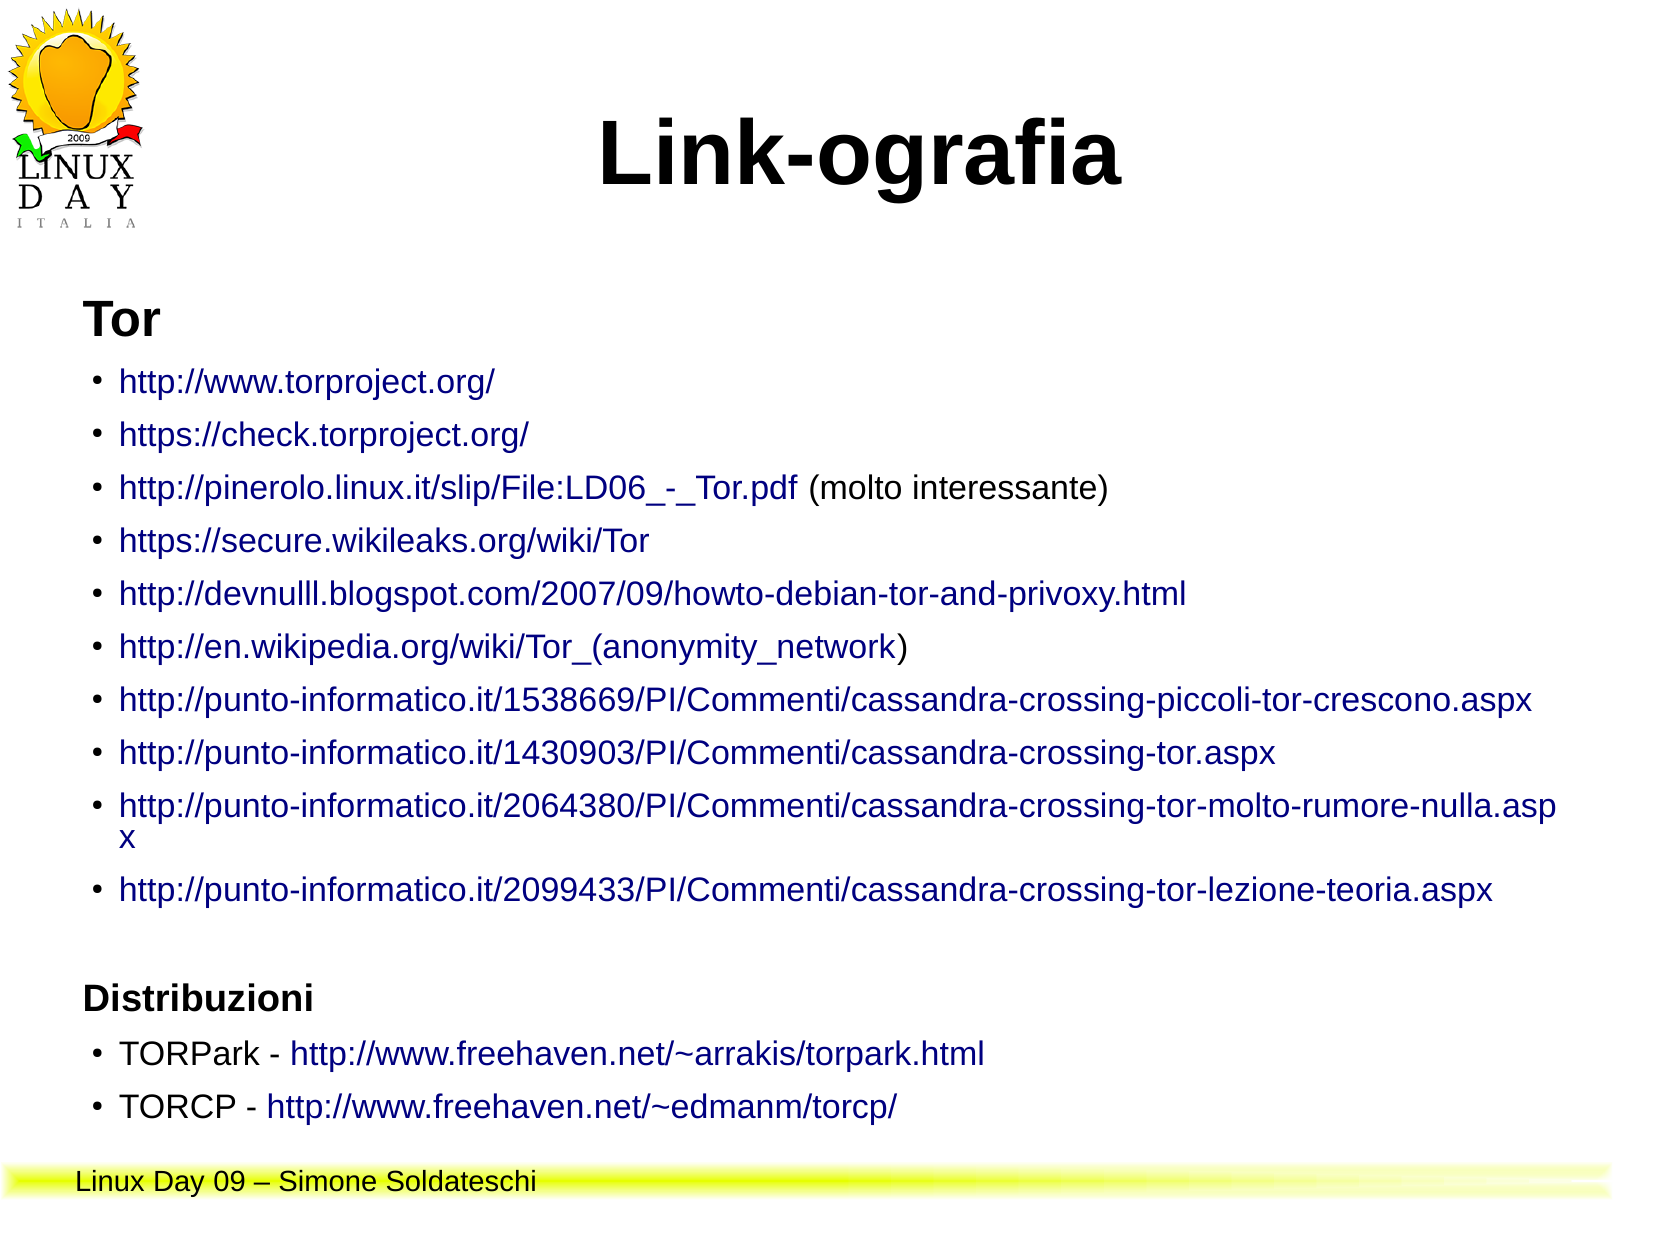

# Link-ografia
Tor
http://www.torproject.org/
https://check.torproject.org/
http://pinerolo.linux.it/slip/File:LD06_-_Tor.pdf (molto interessante)
https://secure.wikileaks.org/wiki/Tor
http://devnulll.blogspot.com/2007/09/howto-debian-tor-and-privoxy.html
http://en.wikipedia.org/wiki/Tor_(anonymity_network)
http://punto-informatico.it/1538669/PI/Commenti/cassandra-crossing-piccoli-tor-crescono.aspx
http://punto-informatico.it/1430903/PI/Commenti/cassandra-crossing-tor.aspx
http://punto-informatico.it/2064380/PI/Commenti/cassandra-crossing-tor-molto-rumore-nulla.aspx
http://punto-informatico.it/2099433/PI/Commenti/cassandra-crossing-tor-lezione-teoria.aspx
Distribuzioni
TORPark - http://www.freehaven.net/~arrakis/torpark.html
TORCP - http://www.freehaven.net/~edmanm/torcp/